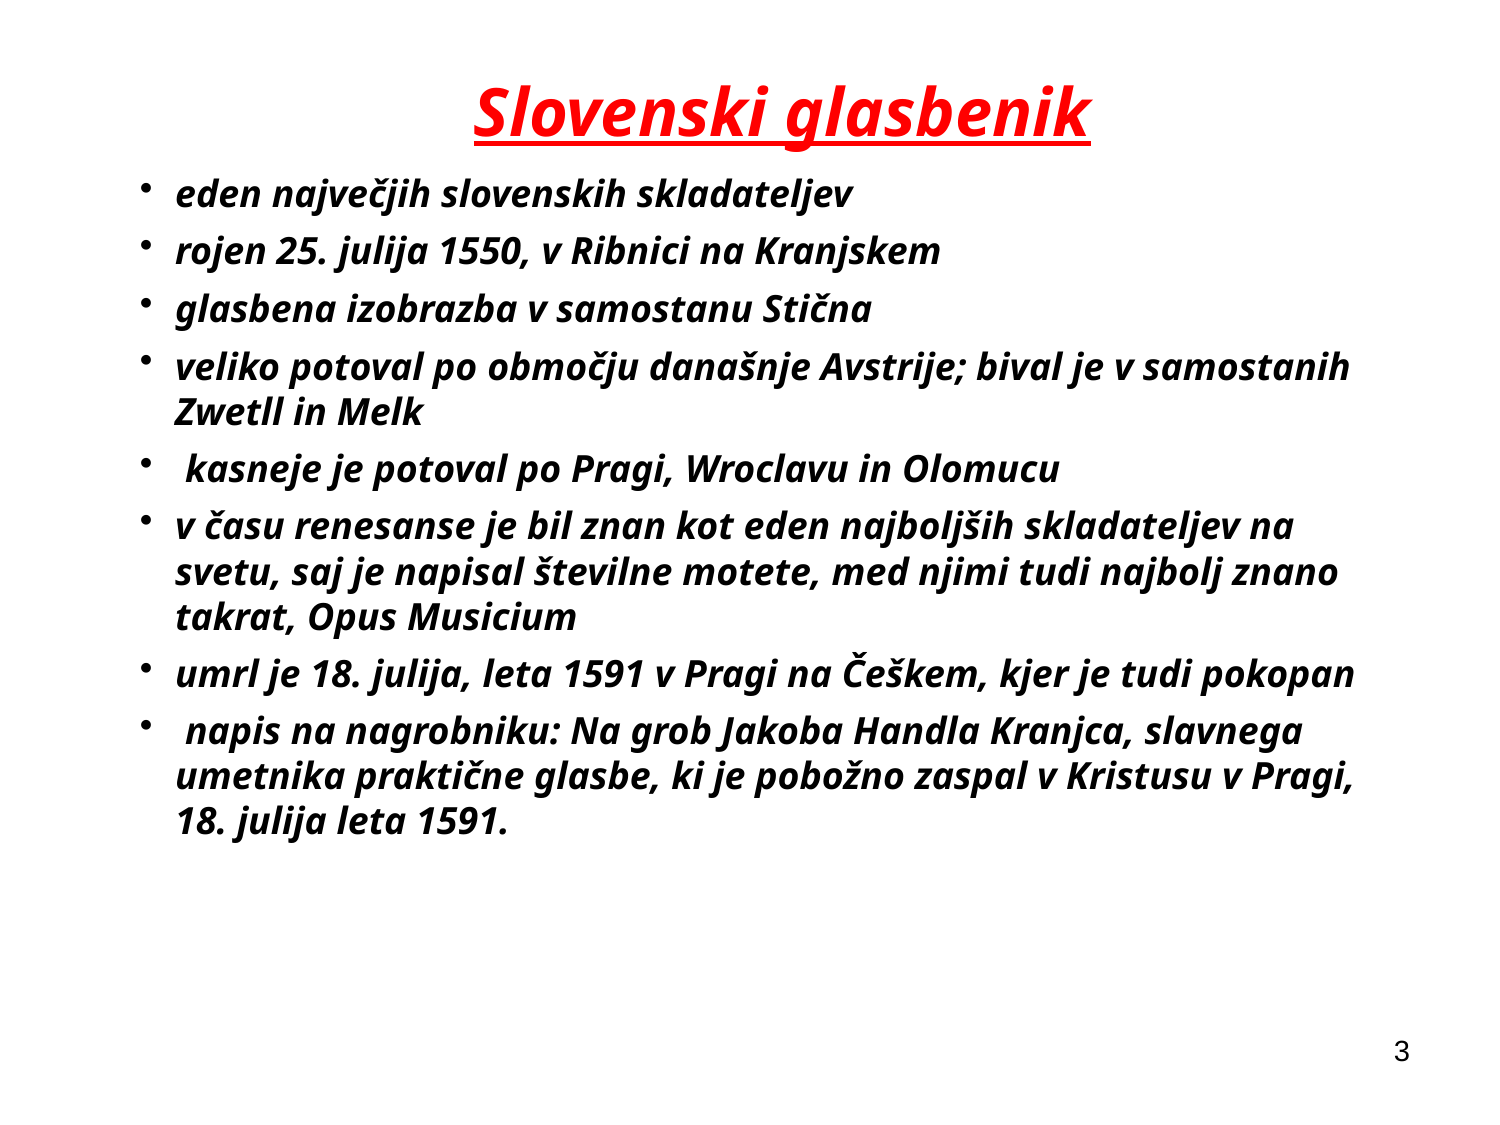

Slovenski glasbenik
eden največjih slovenskih skladateljev
rojen 25. julija 1550, v Ribnici na Kranjskem
glasbena izobrazba v samostanu Stična
veliko potoval po območju današnje Avstrije; bival je v samostanih Zwetll in Melk
 kasneje je potoval po Pragi, Wroclavu in Olomucu
v času renesanse je bil znan kot eden najboljših skladateljev na svetu, saj je napisal številne motete, med njimi tudi najbolj znano takrat, Opus Musicium
umrl je 18. julija, leta 1591 v Pragi na Češkem, kjer je tudi pokopan
 napis na nagrobniku: Na grob Jakoba Handla Kranjca, slavnega umetnika praktične glasbe, ki je pobožno zaspal v Kristusu v Pragi, 18. julija leta 1591.